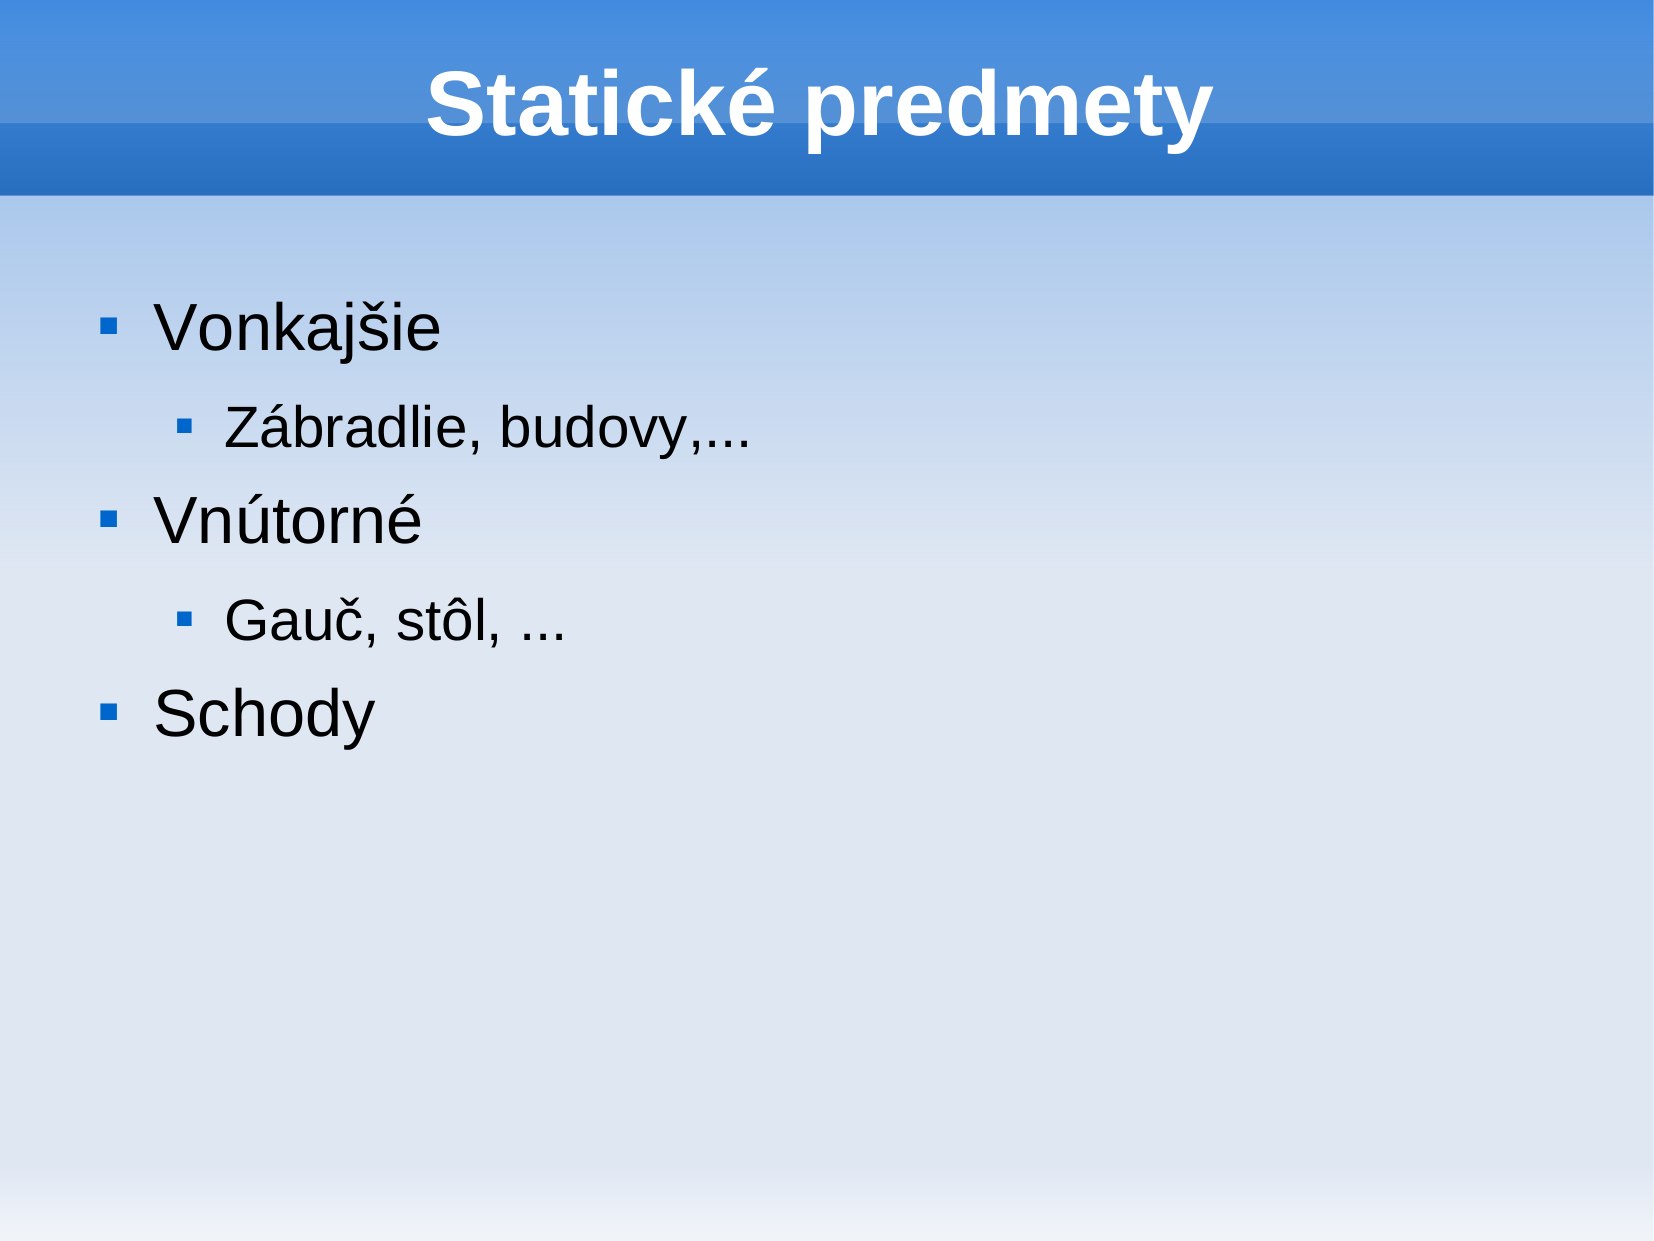

# Statické predmety
Vonkajšie
Zábradlie, budovy,...
Vnútorné
Gauč, stôl, ...
Schody